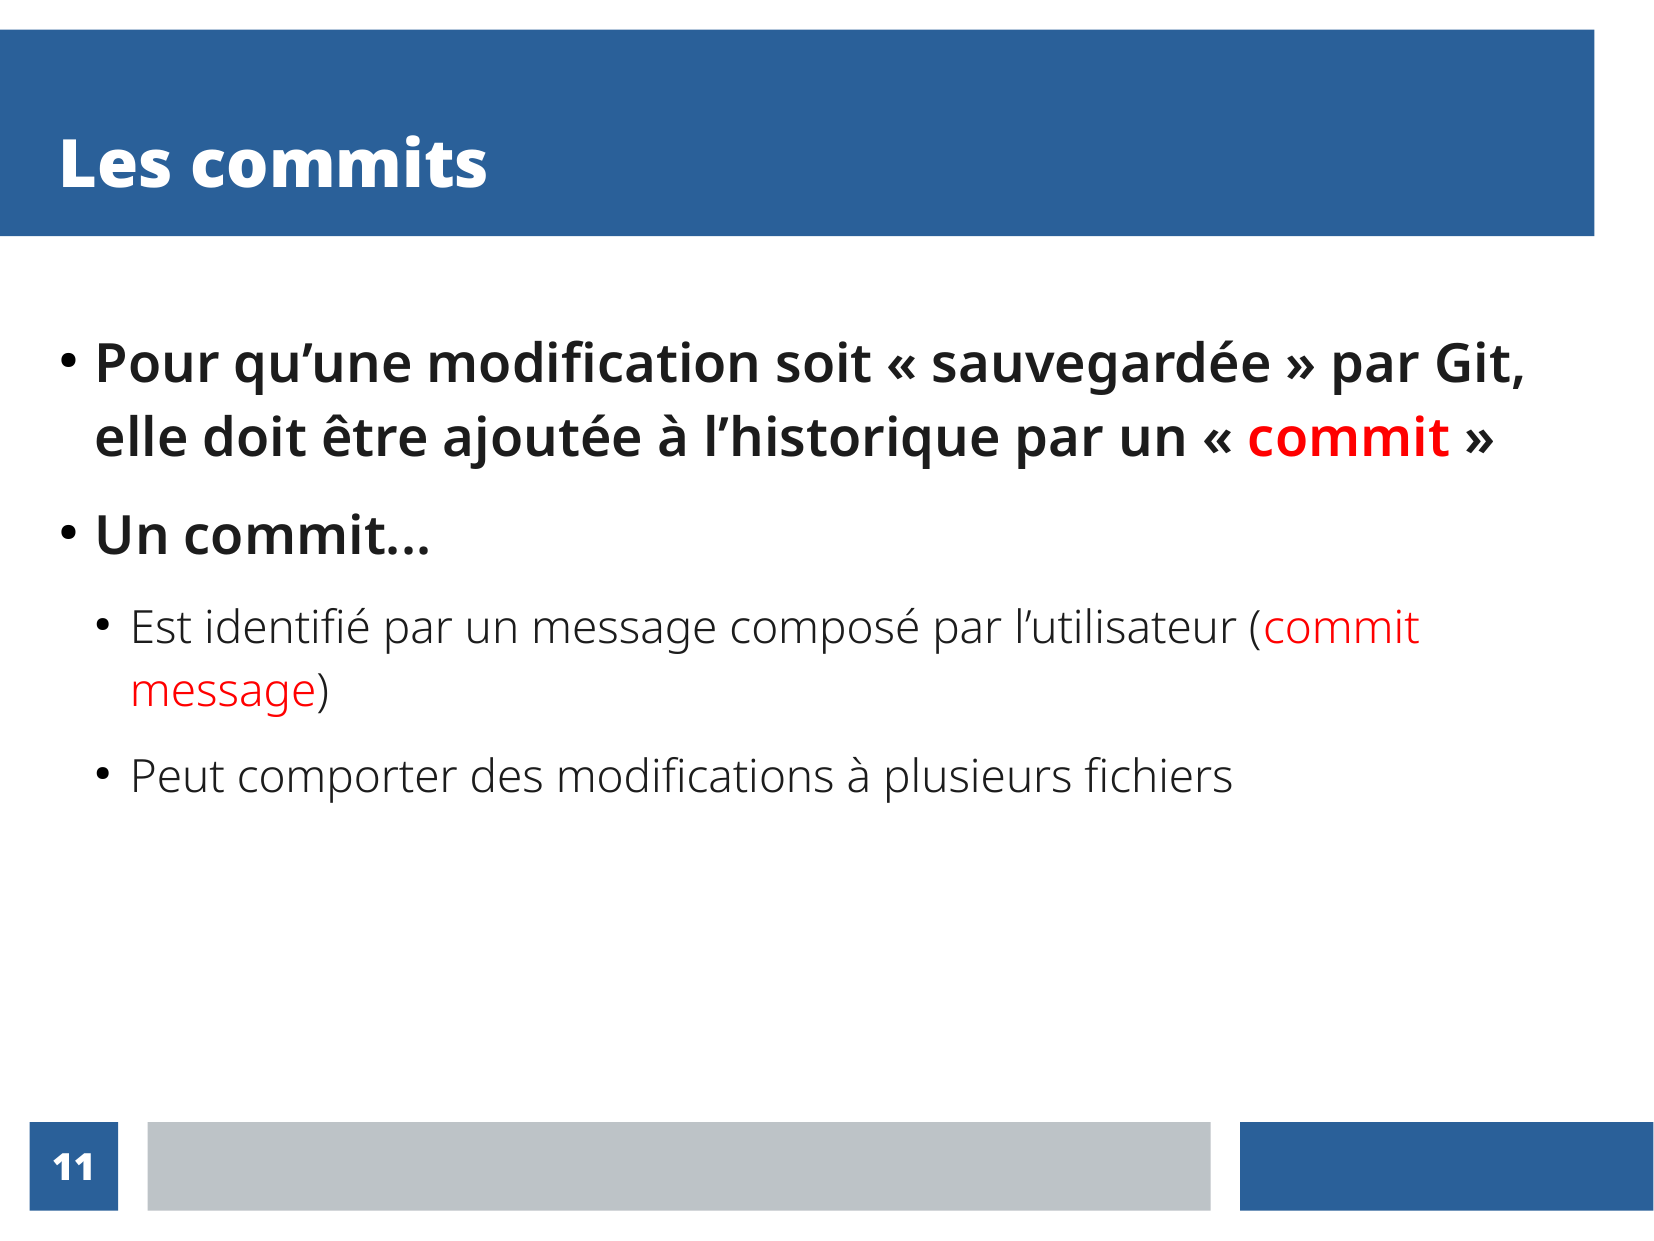

# Les commits
Pour qu’une modification soit « sauvegardée » par Git, elle doit être ajoutée à l’historique par un « commit »
Un commit...
Est identifié par un message composé par l’utilisateur (commit message)
Peut comporter des modifications à plusieurs fichiers
11